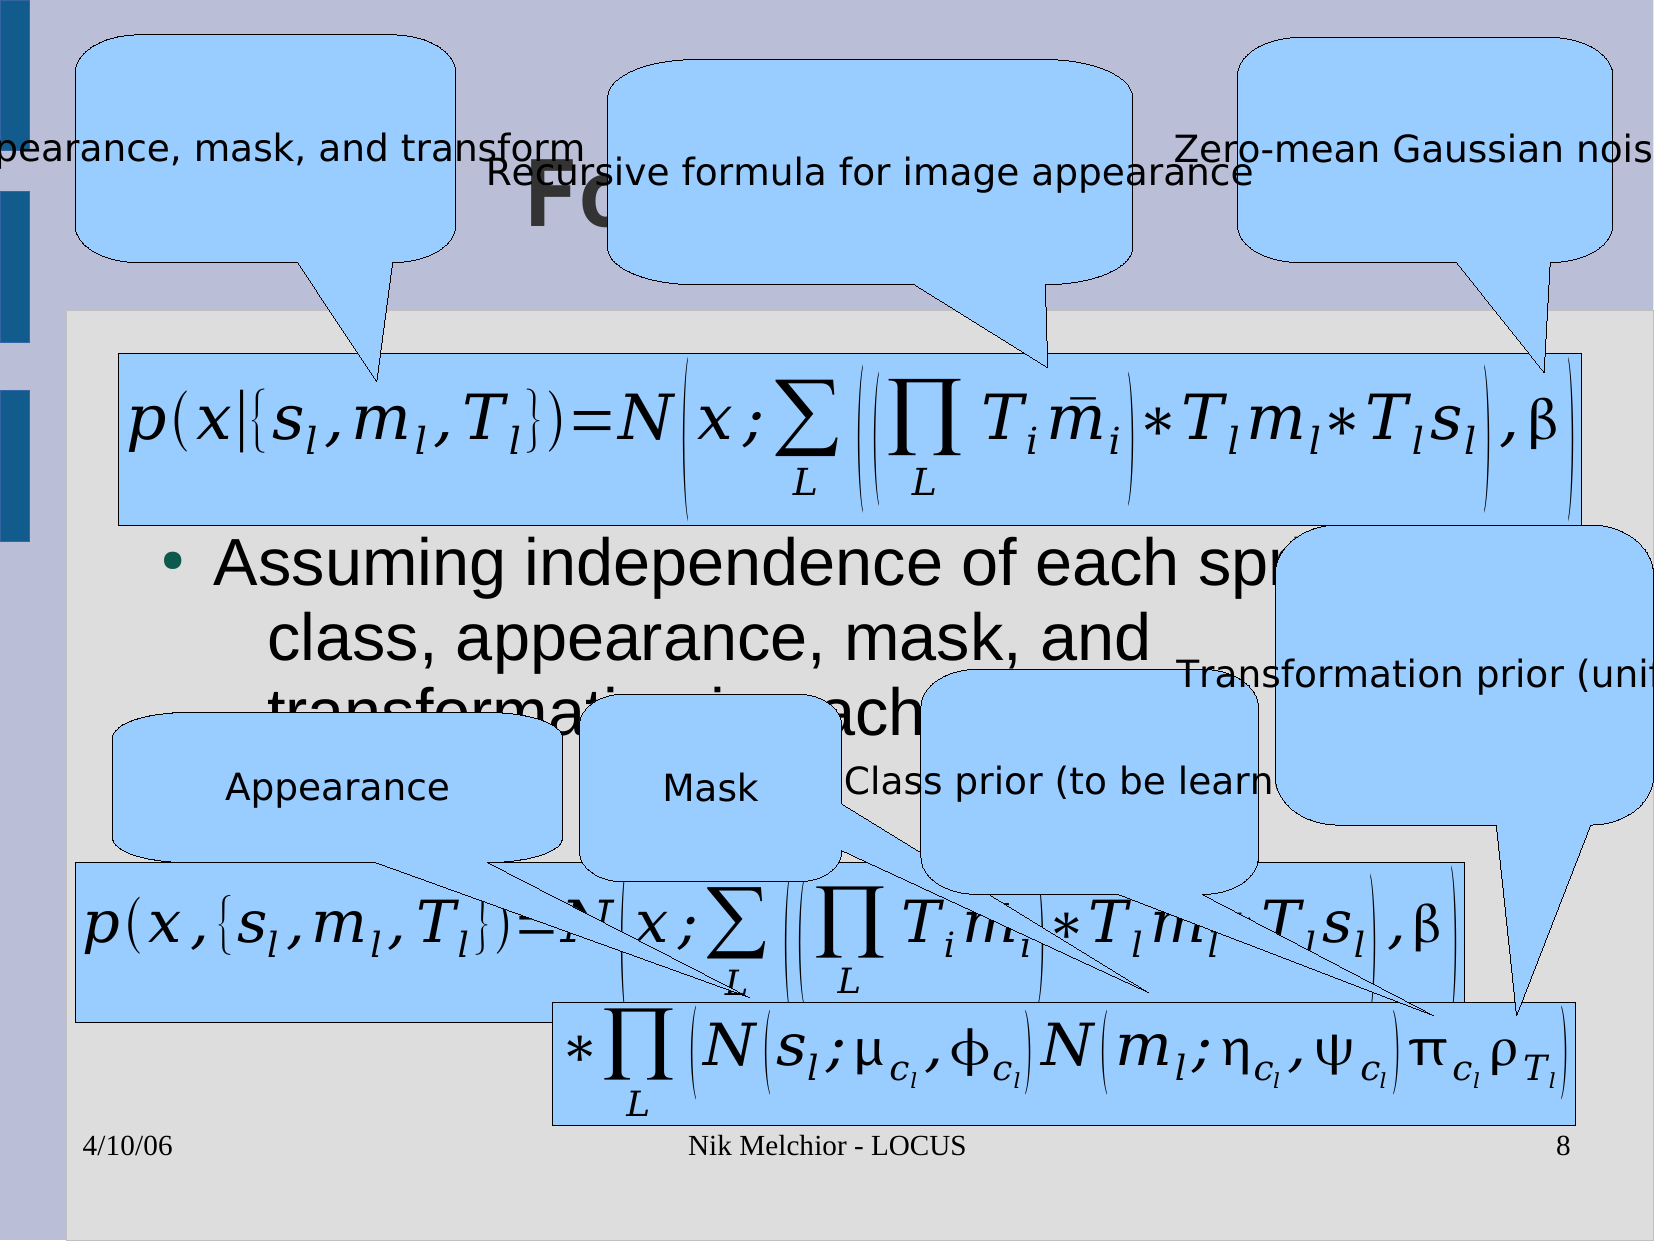

Appearance, mask, and transform
Zero-mean Gaussian noise
Recursive formula for image appearance
# Formulation
Assuming independence of each sprite class, appearance, mask, and transformation in each layer
Transformation prior (uniform)
Class prior (to be learned)
Mask
Appearance
4/10/06
Nik Melchior - LOCUS
8